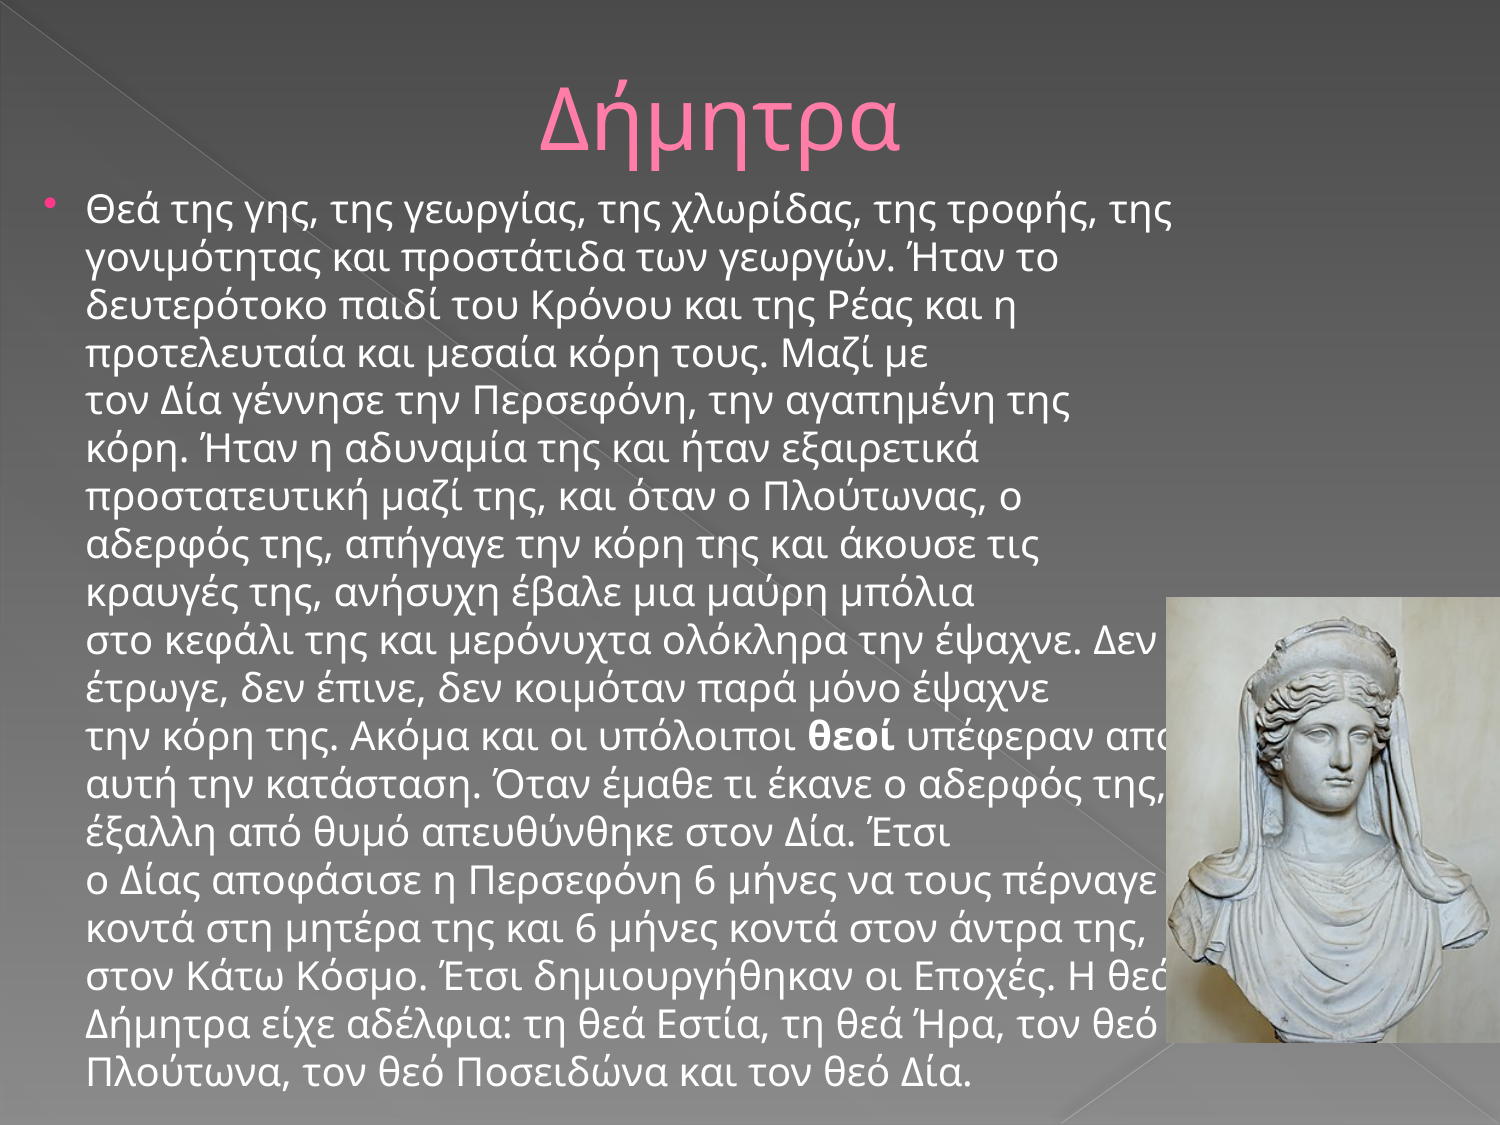

# Δήμητρα
Θεά της γης, της γεωργίας, της χλωρίδας, της τροφής, της γονιμότητας και προστάτιδα των γεωργών. Ήταν το δευτερότοκο παιδί του Κρόνου και της Ρέας και η προτελευταία και μεσαία κόρη τους. Μαζί με τον Δία γέννησε την Περσεφόνη, την αγαπημένη της κόρη. Ήταν η αδυναμία της και ήταν εξαιρετικά προστατευτική μαζί της, και όταν ο Πλούτωνας, ο αδερφός της, απήγαγε την κόρη της και άκουσε τις κραυγές της, ανήσυχη έβαλε μια μαύρη μπόλια στο κεφάλι της και μερόνυχτα ολόκληρα την έψαχνε. Δεν έτρωγε, δεν έπινε, δεν κοιμόταν παρά μόνο έψαχνε την κόρη της. Ακόμα και οι υπόλοιποι θεοί υπέφεραν από αυτή την κατάσταση. Όταν έμαθε τι έκανε ο αδερφός της, έξαλλη από θυμό απευθύνθηκε στον Δία. Έτσι ο Δίας αποφάσισε η Περσεφόνη 6 μήνες να τους πέρναγε κοντά στη μητέρα της και 6 μήνες κοντά στον άντρα της, στον Κάτω Κόσμο. Έτσι δημιουργήθηκαν οι Εποχές. Η θεά Δήμητρα είχε αδέλφια: τη θεά Εστία, τη θεά Ήρα, τον θεό Πλούτωνα, τον θεό Ποσειδώνα και τον θεό Δία.